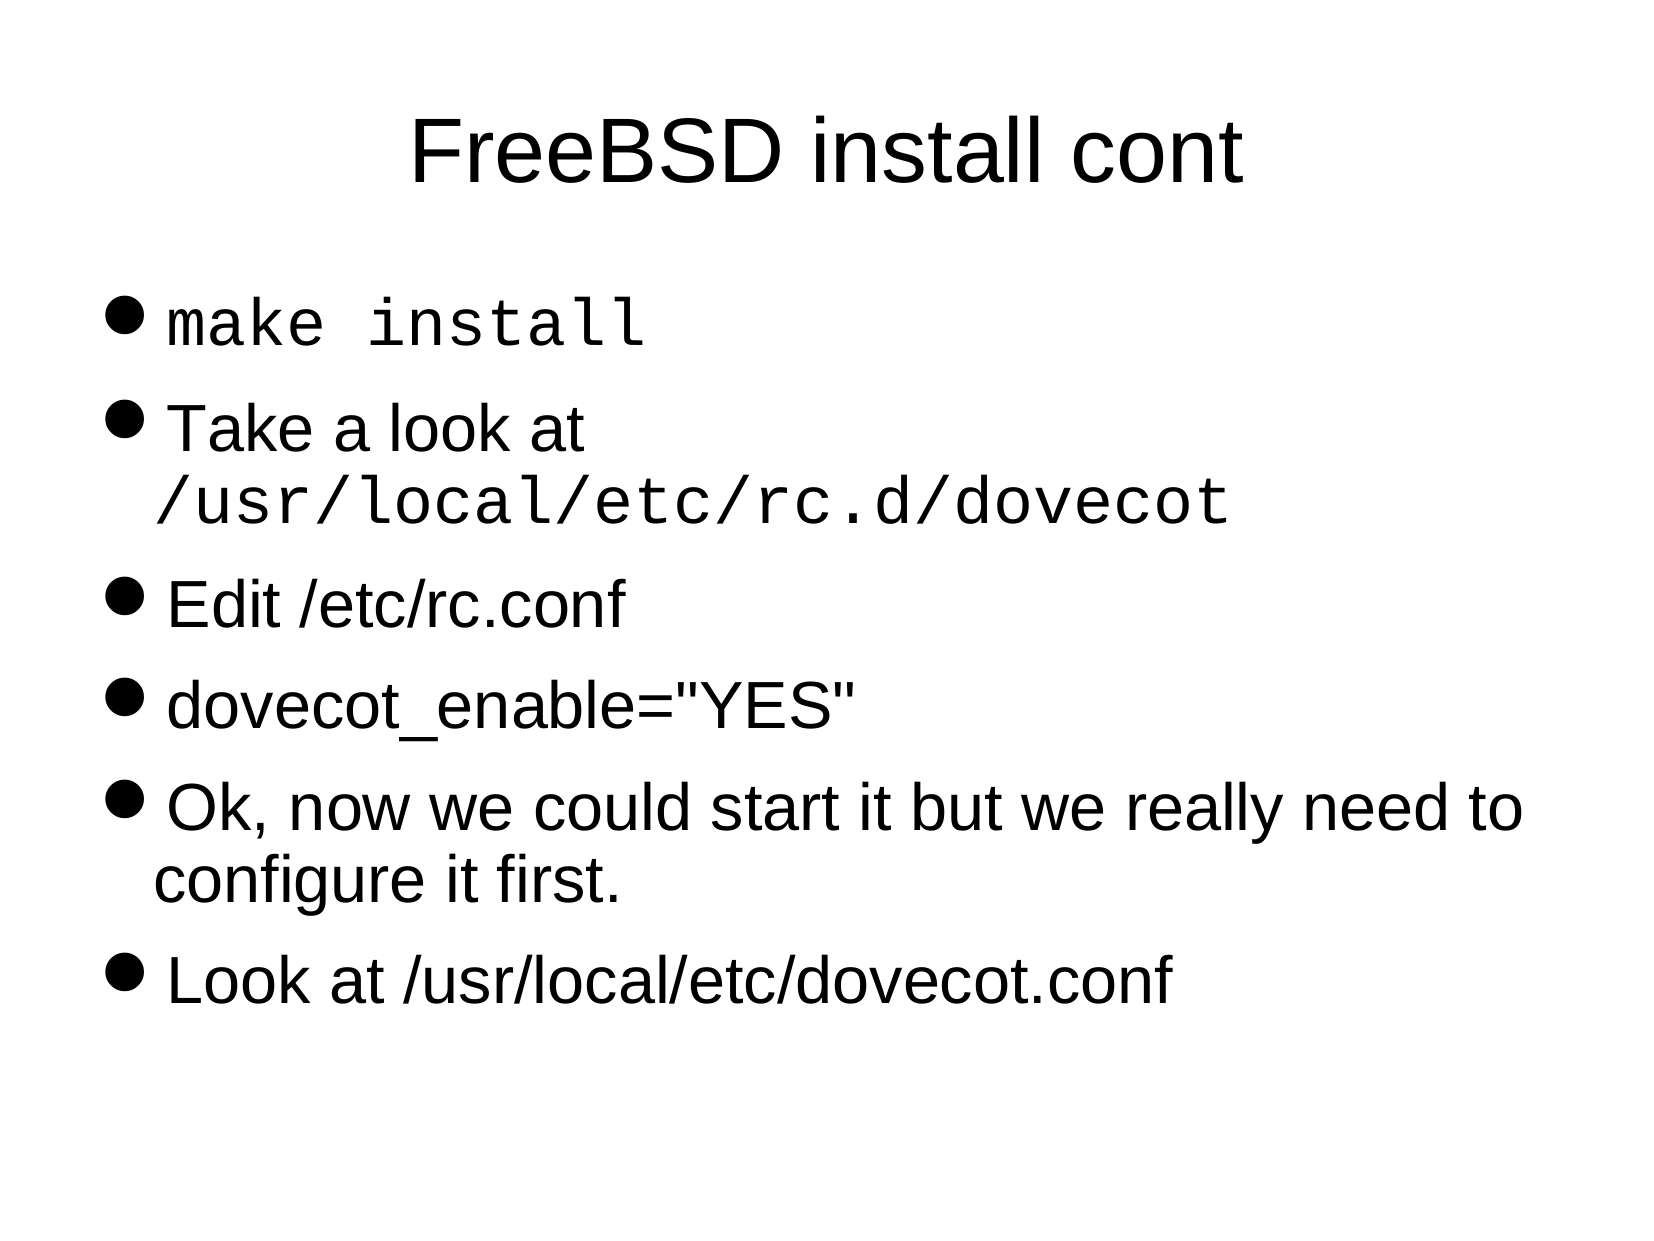

FreeBSD install cont
make install
Take a look at /usr/local/etc/rc.d/dovecot
Edit /etc/rc.conf
dovecot_enable="YES"
Ok, now we could start it but we really need to configure it first.
Look at /usr/local/etc/dovecot.conf